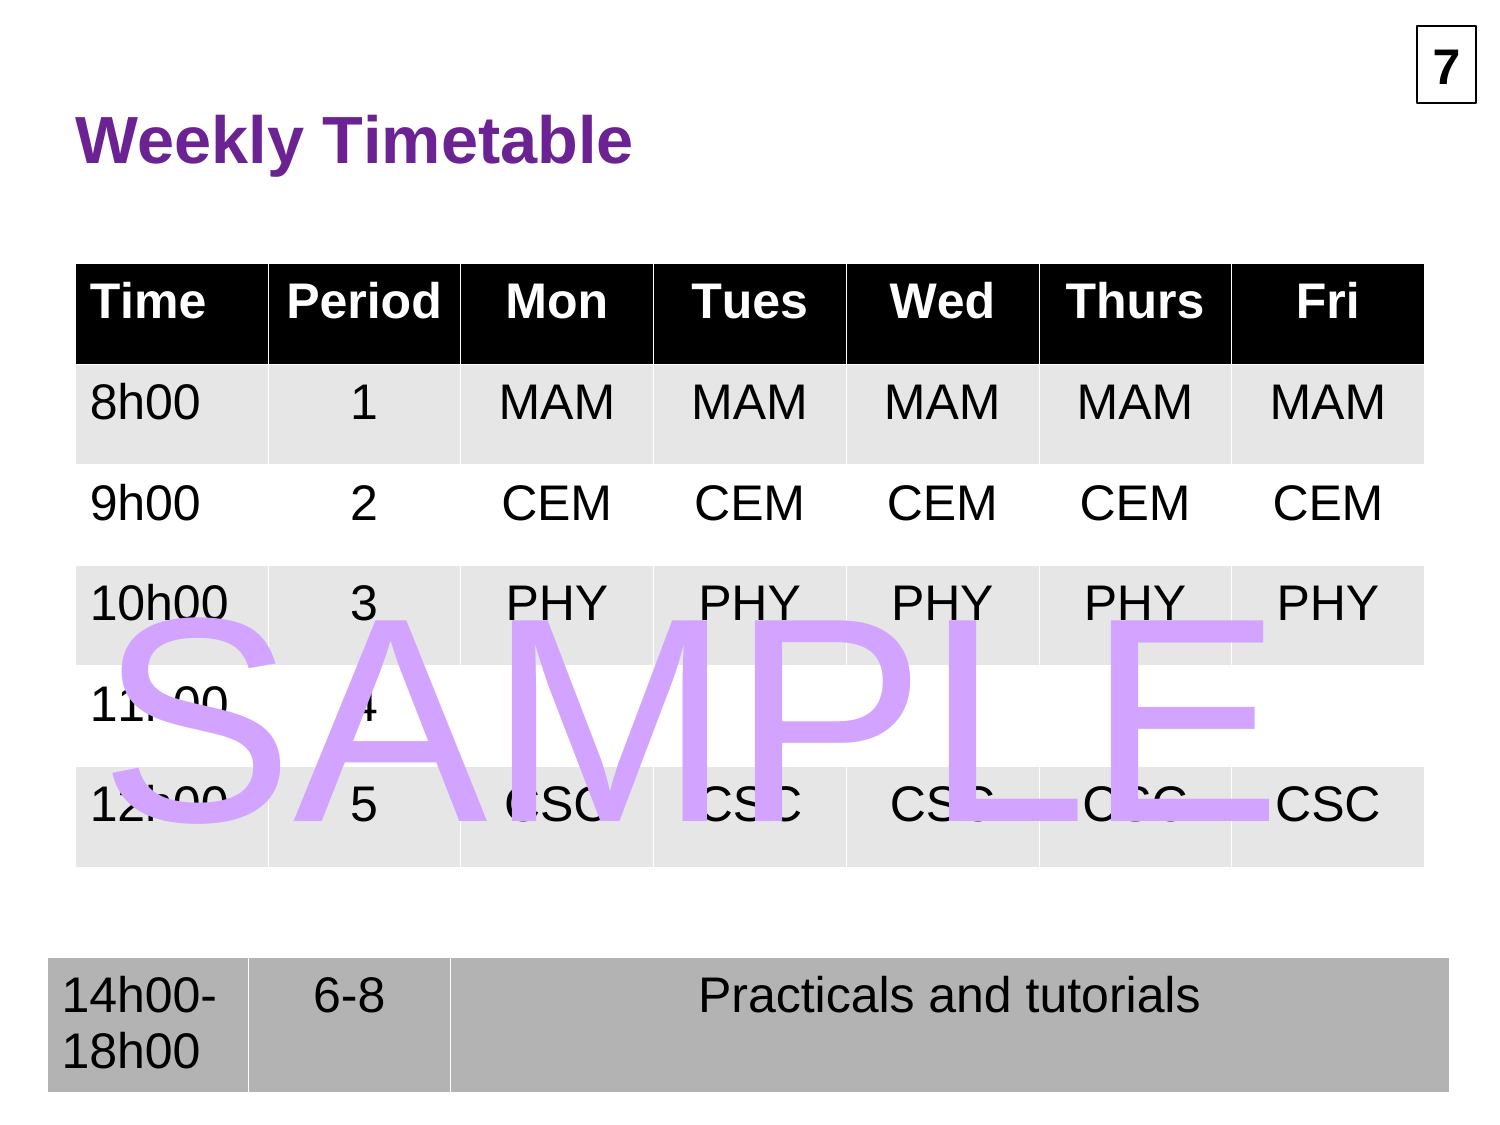

7
7
# Weekly Timetable
| Time | Period | Mon | Tues | Wed | Thurs | Fri |
| --- | --- | --- | --- | --- | --- | --- |
| 8h00 | 1 | MAM | MAM | MAM | MAM | MAM |
| 9h00 | 2 | CEM | CEM | CEM | CEM | CEM |
| 10h00 | 3 | PHY | PHY | PHY | PHY | PHY |
| 11h00 | 4 | | | | | |
| 12h00 | 5 | CSC | CSC | CSC | CSC | CSC |
SAMPLE
| 14h00-18h00 | 6-8 | Practicals and tutorials |
| --- | --- | --- |